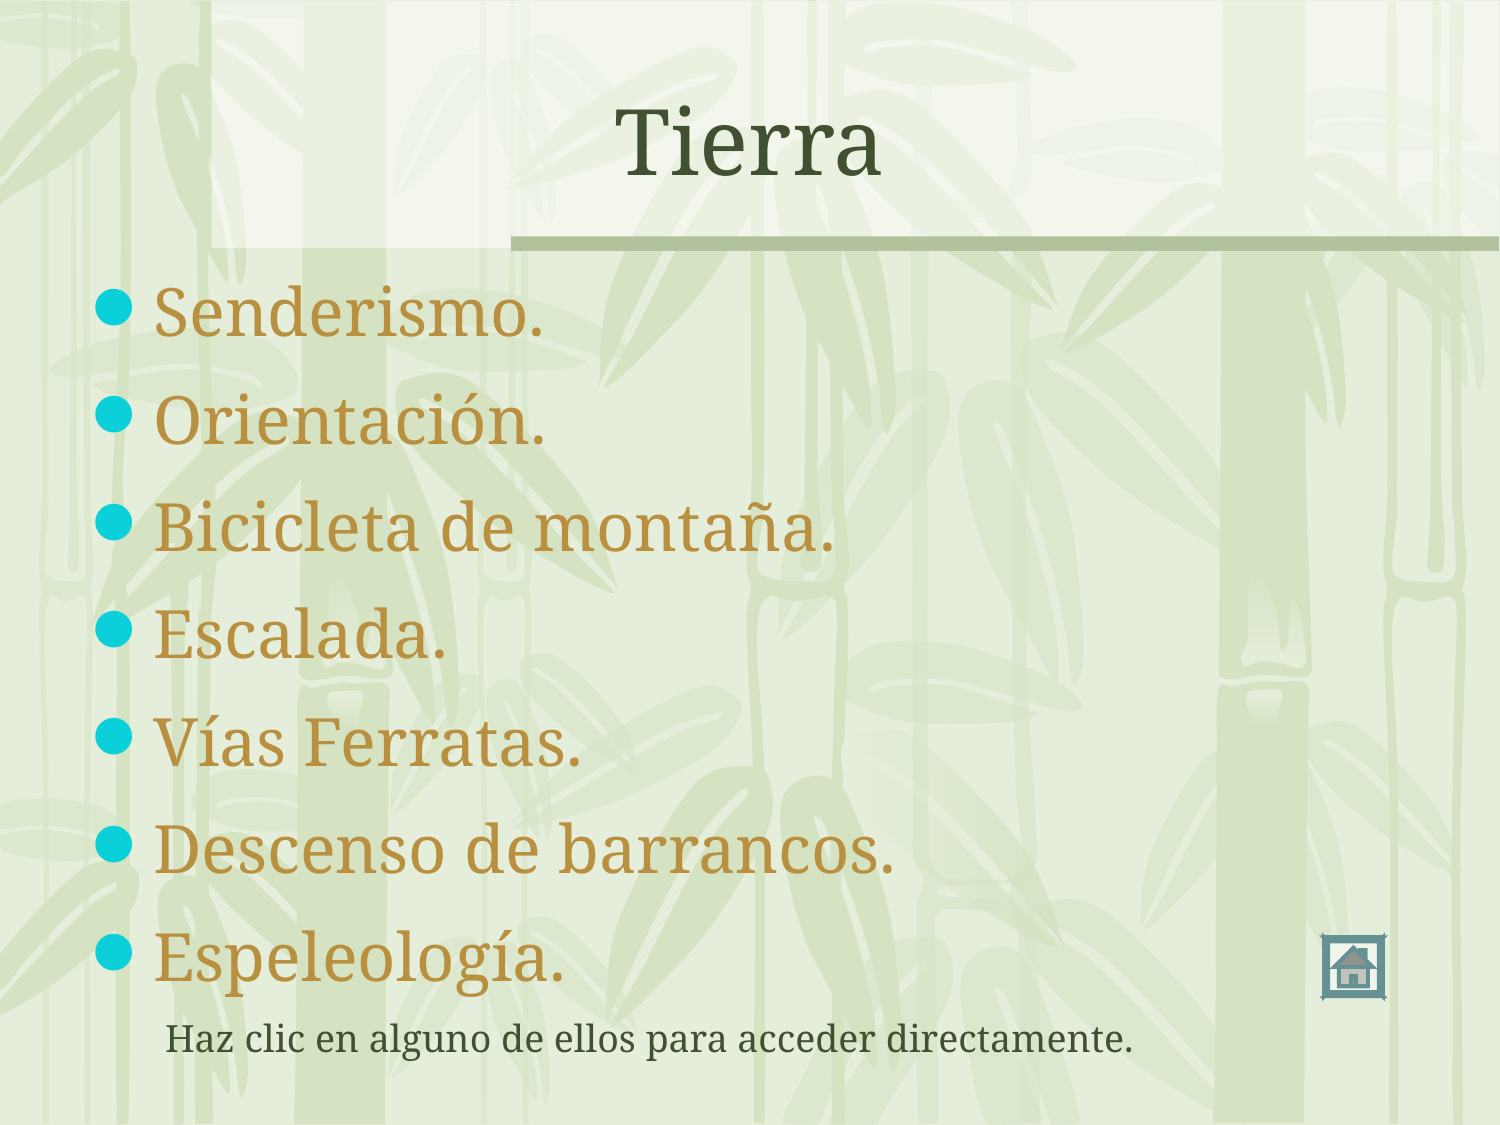

# Tierra
Senderismo.
Orientación.
Bicicleta de montaña.
Escalada.
Vías Ferratas.
Descenso de barrancos.
Espeleología.
Haz clic en alguno de ellos para acceder directamente.